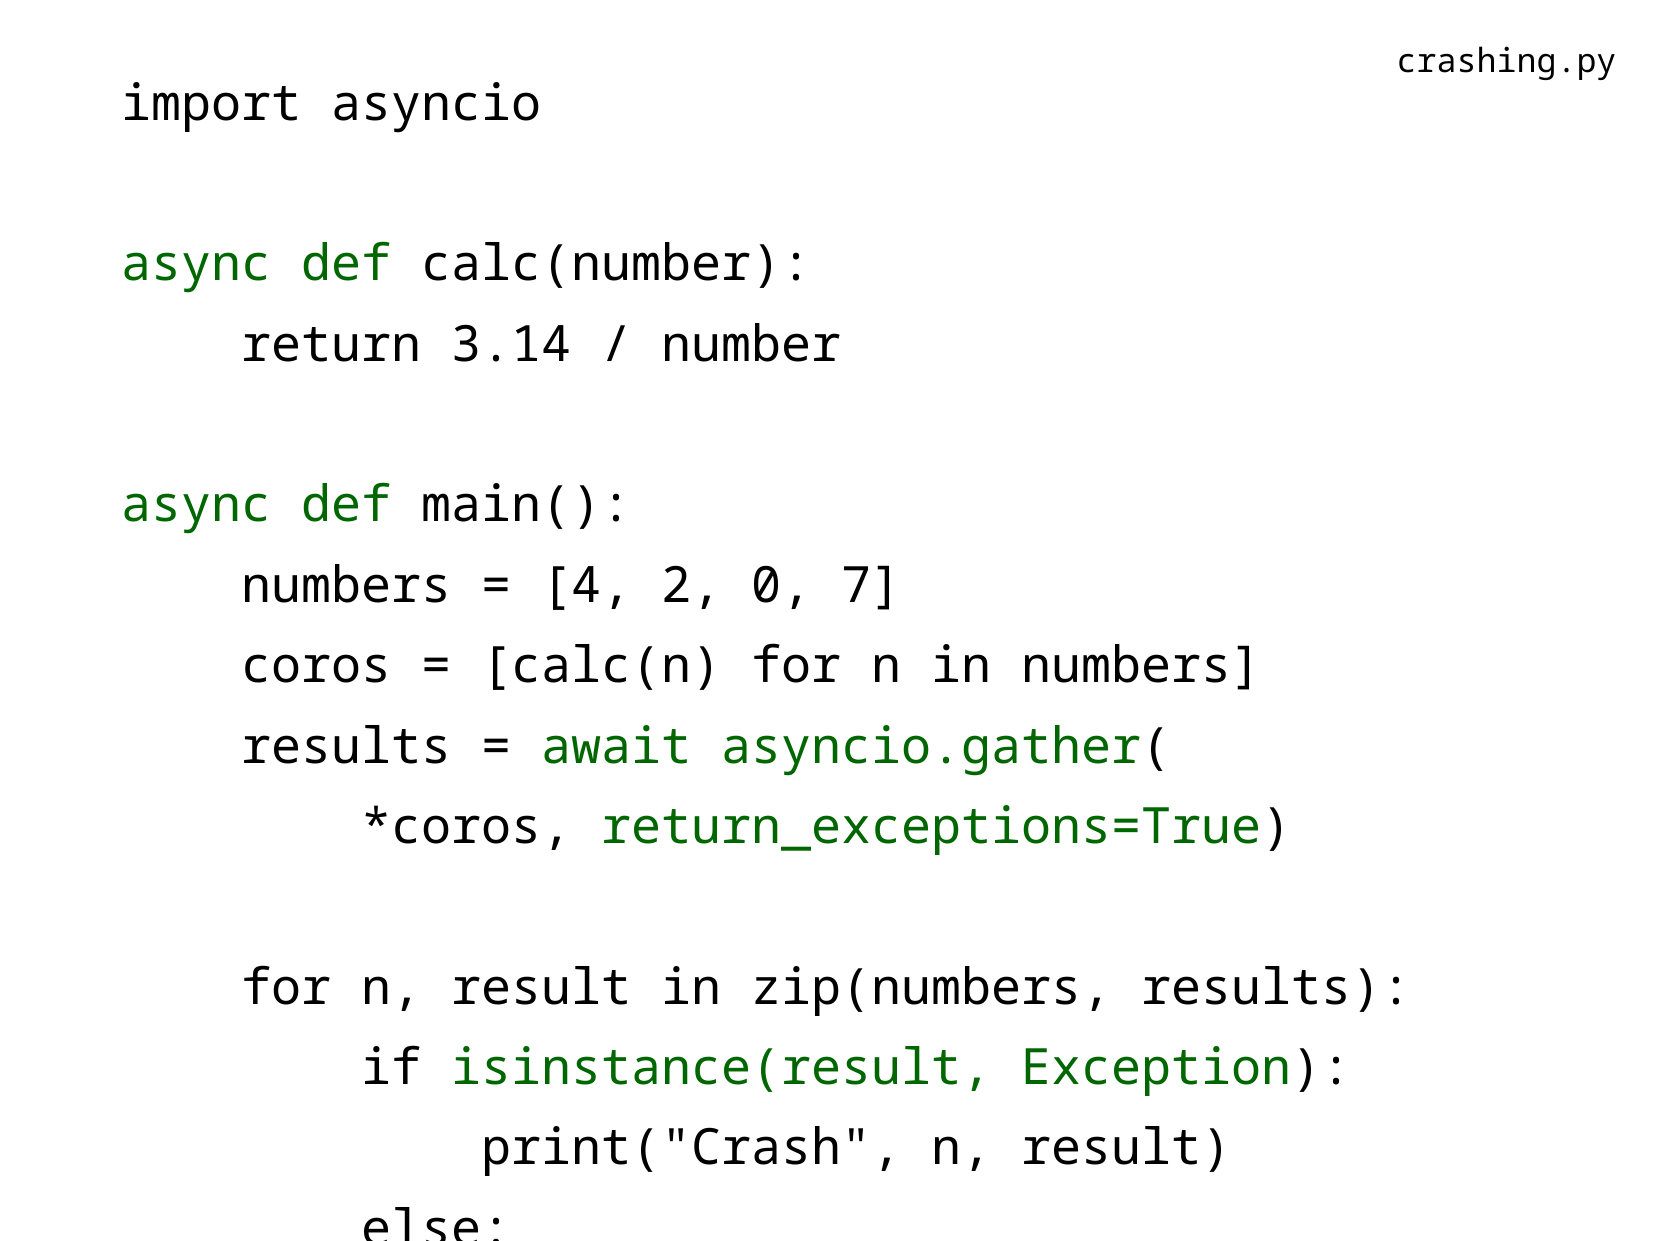

crashing.py
import asyncio
async def calc(number):
 return 3.14 / number
async def main():
 numbers = [4, 2, 0, 7]
 coros = [calc(n) for n in numbers]
 results = await asyncio.gather(
 *coros, return_exceptions=True)
 for n, result in zip(numbers, results):
 if isinstance(result, Exception):
 print("Crash", n, result)
 else:
 print("Result", n, result)
asyncio.run(main())